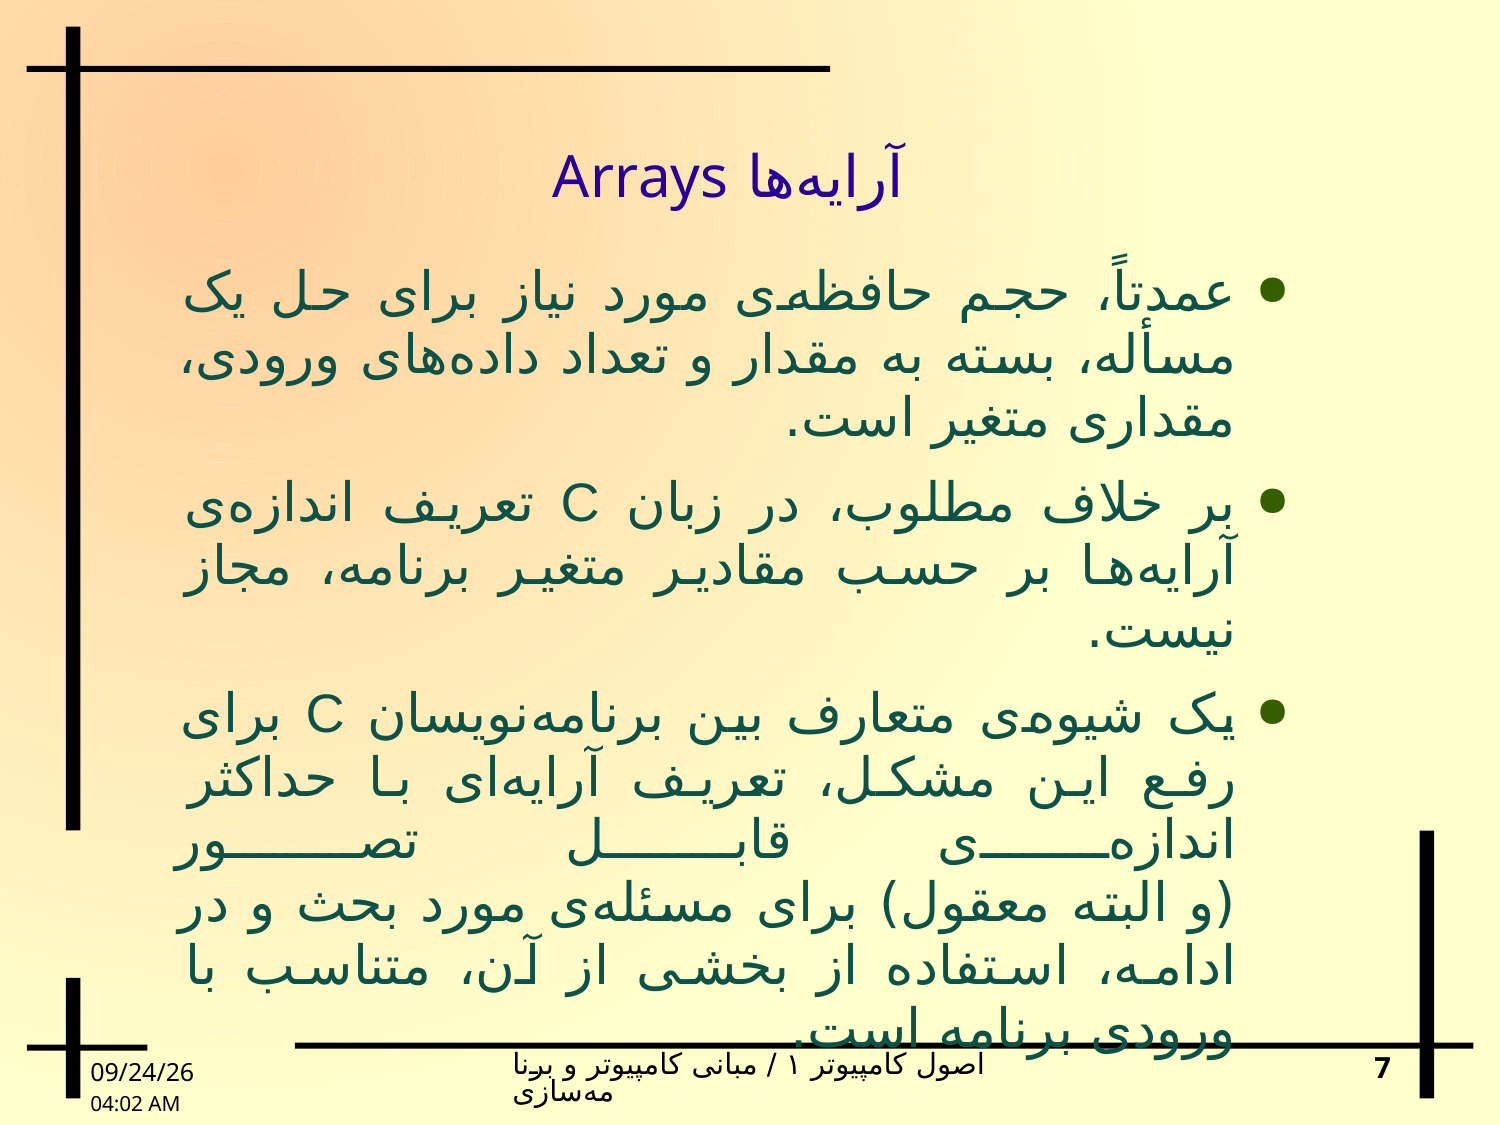

# آرایه‌ها Arrays
عمدتاً، حجم حافظه‌ی مورد نیاز برای حل یک مسأله، بسته به مقدار و تعداد داده‌های ورودی، مقداری متغیر است.
بر خلاف مطلوب، در زبان C تعریف اندازه‌ی آرایه‌ها بر حسب مقادیر متغیر برنامه، مجاز نیست.
یک شیوه‌ی متعارف بین برنامه‌نویسان C برای رفع این مشکل، تعریف آرایه‌ای با حداکثر اندازه‌ی قابل تصور
(و البته معقول) برای مسئله‌ی مورد بحث و در ادامه، استفاده از بخشی از آن، متناسب با ورودی برنامه است.
اصول کامپیوتر ۱ / مبانی کامپیوتر و برنامه‌سازی
7